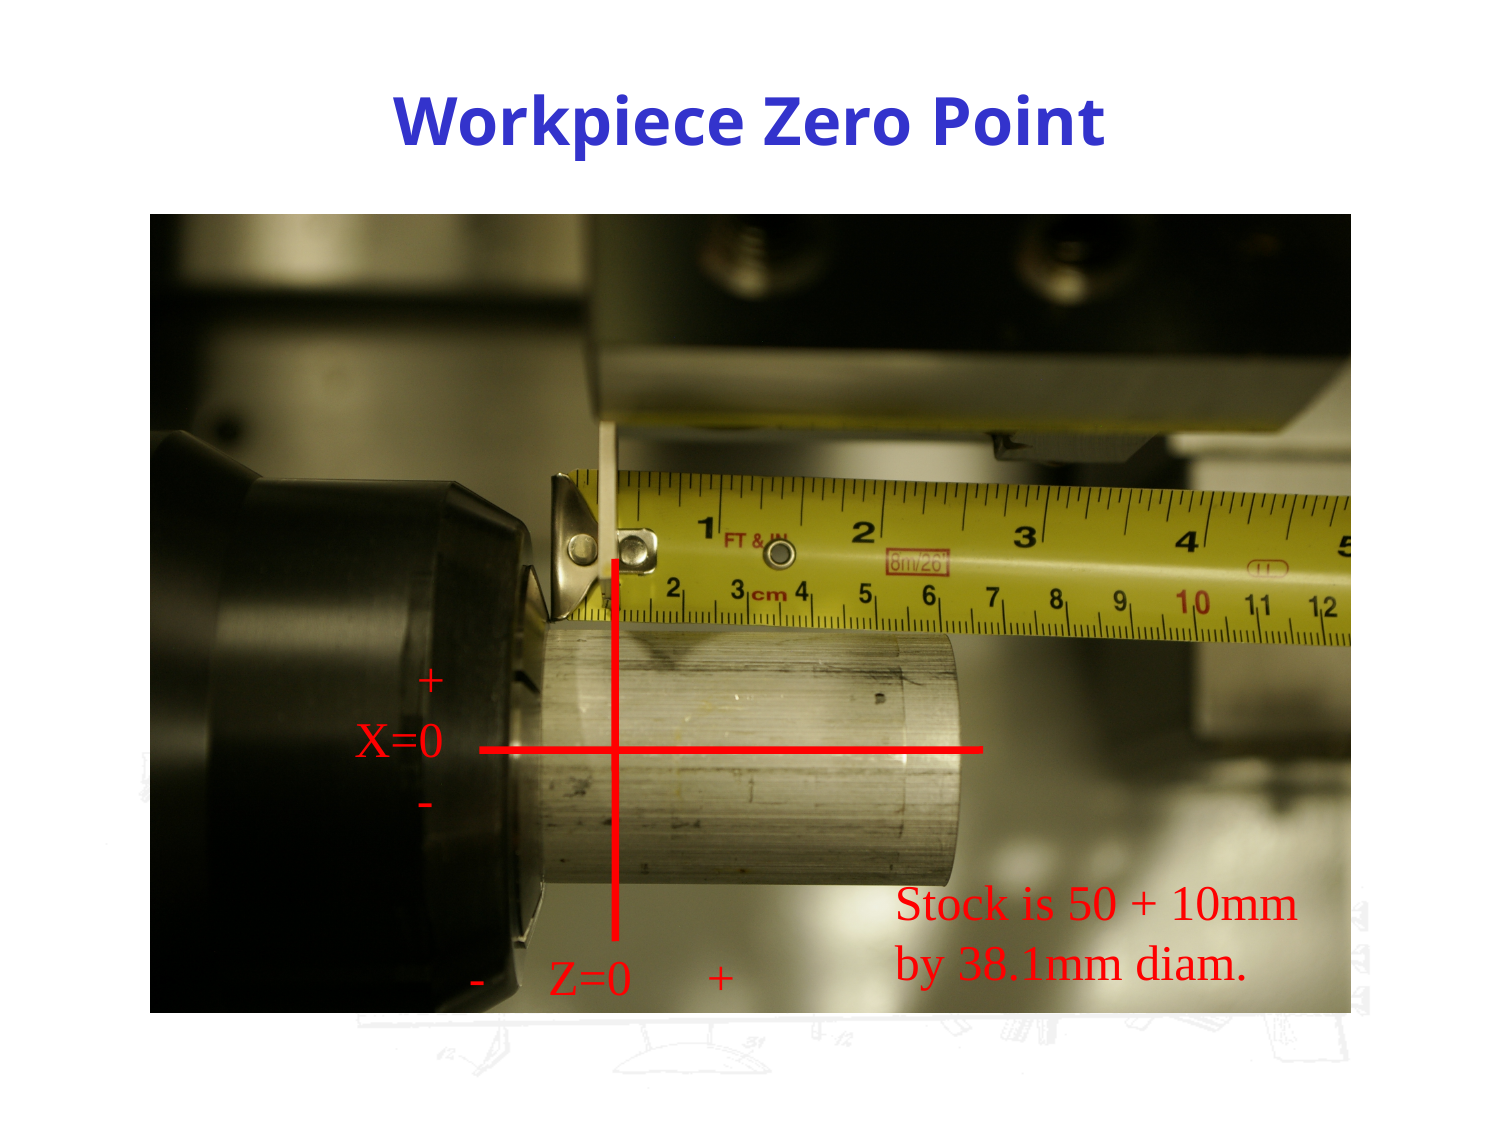

# Workpiece Zero Point
 +
X=0
 -
Stock is 50 + 10mm
by 38.1mm diam.
- Z=0 +